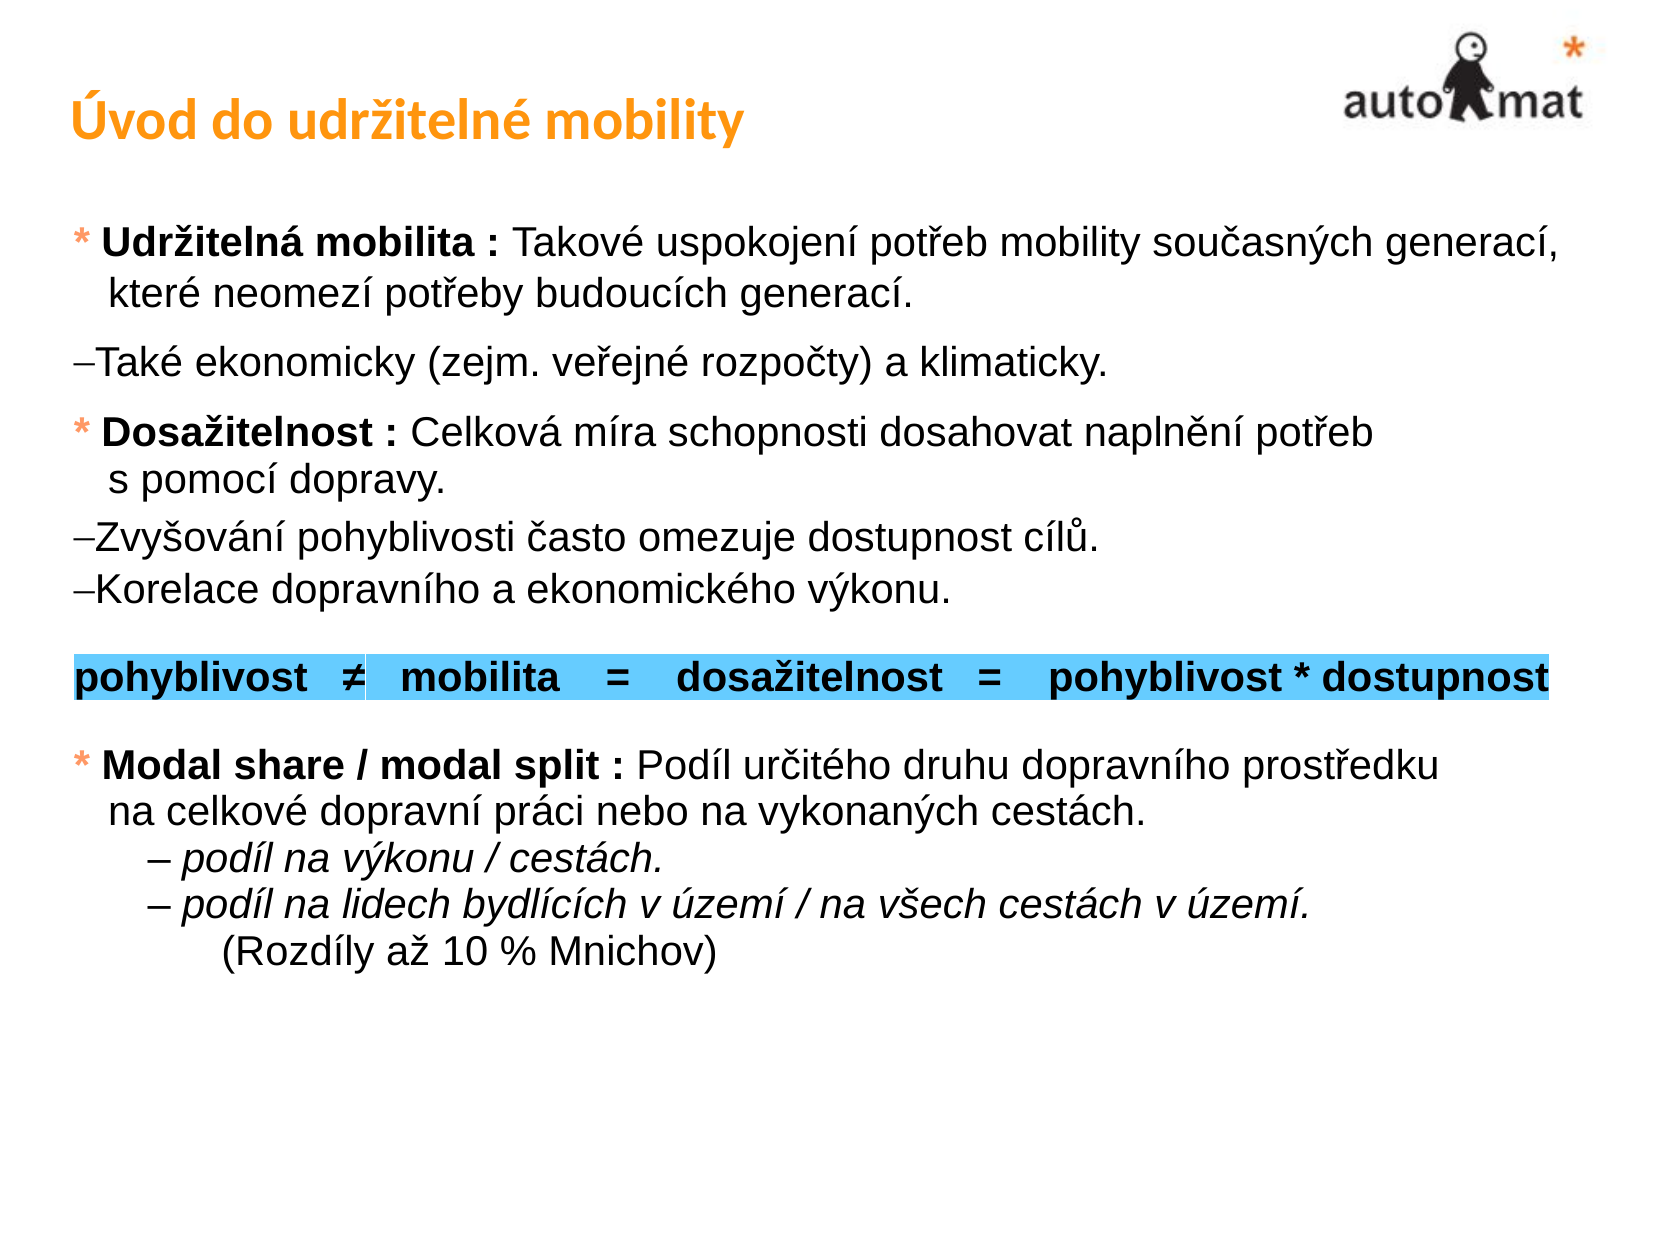

Úvod do udržitelné mobility
* Udržitelná mobilita : Takové uspokojení potřeb mobility současných generací,
 které neomezí potřeby budoucích generací.
Také ekonomicky (zejm. veřejné rozpočty) a klimaticky.
* Dosažitelnost : Celková míra schopnosti dosahovat naplnění potřeb
 s pomocí dopravy.
Zvyšování pohyblivosti často omezuje dostupnost cílů.
Korelace dopravního a ekonomického výkonu.
pohyblivost ≠ mobilita = dosažitelnost = pohyblivost * dostupnost
* Modal share / modal split : Podíl určitého druhu dopravního prostředku
 na celkové dopravní práci nebo na vykonaných cestách.
	– podíl na výkonu / cestách.
	– podíl na lidech bydlících v území / na všech cestách v území.
		(Rozdíly až 10 % Mnichov)